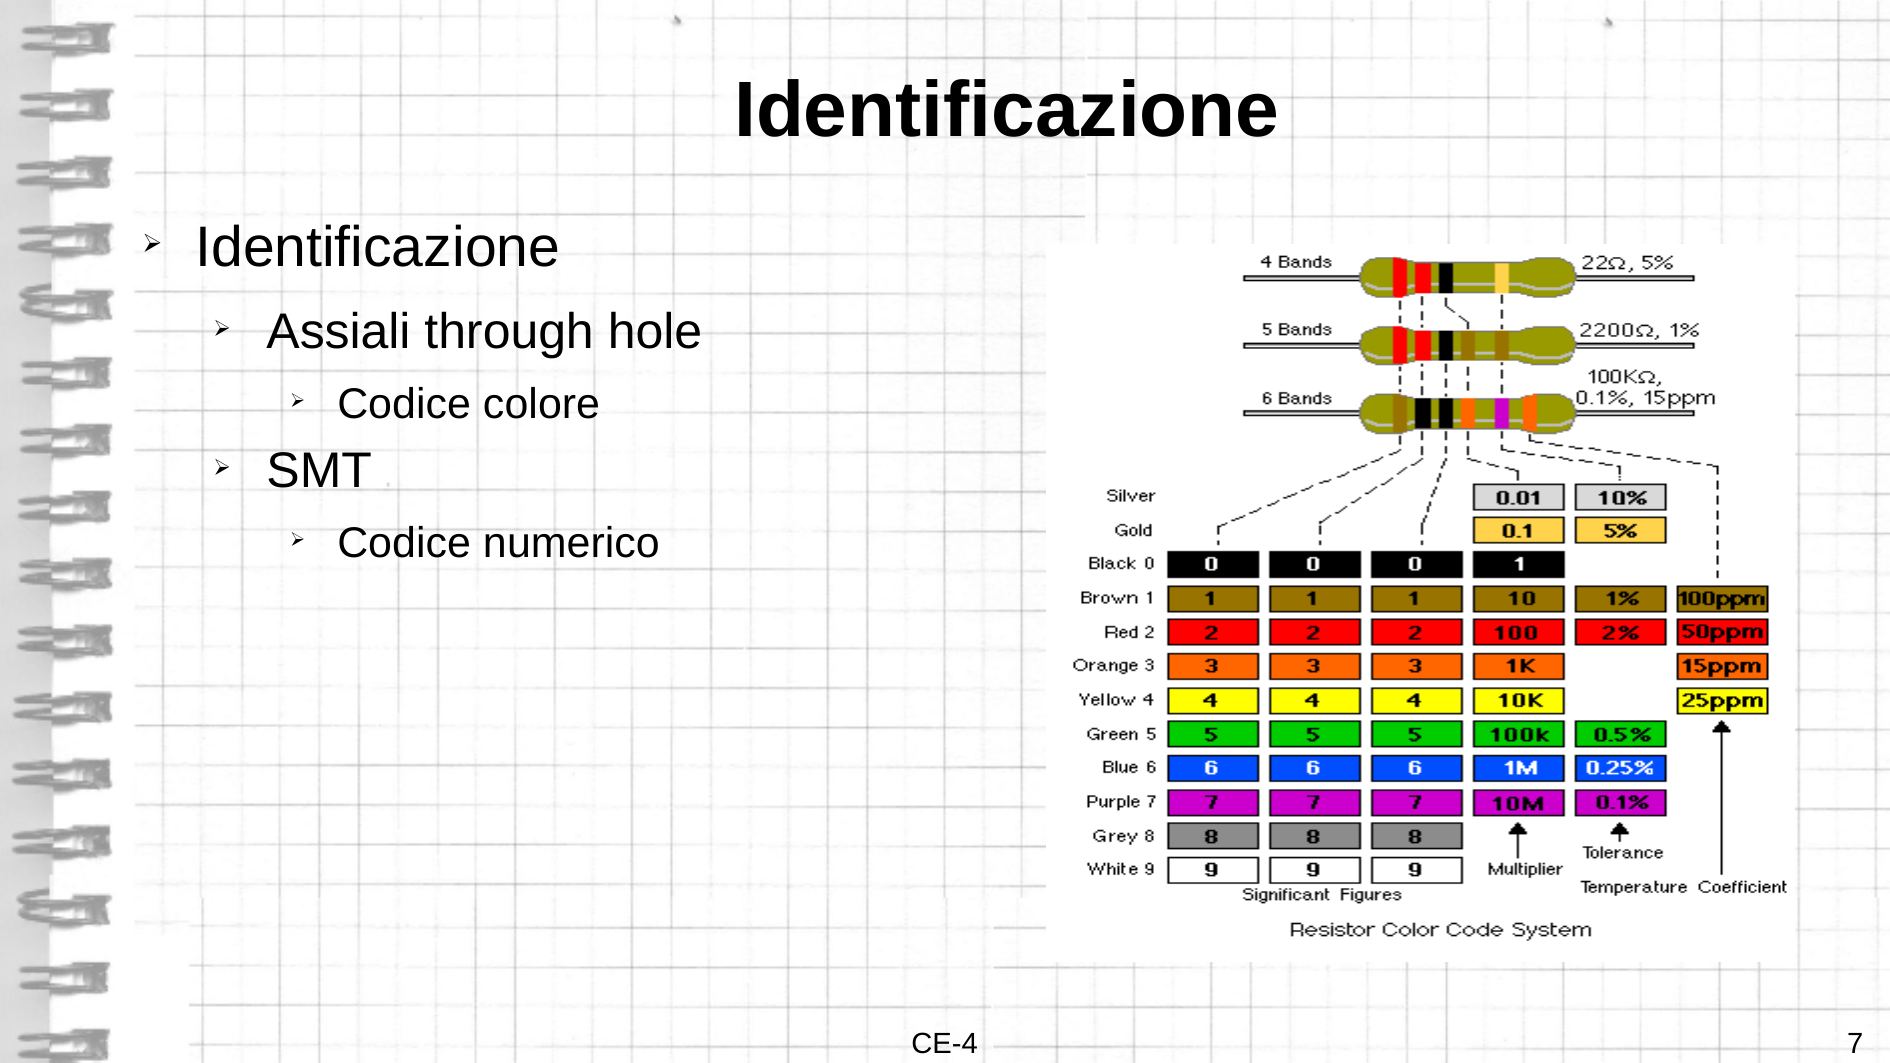

# Identificazione
Identificazione
Assiali through hole
Codice colore
SMT
Codice numerico
CE-4
7